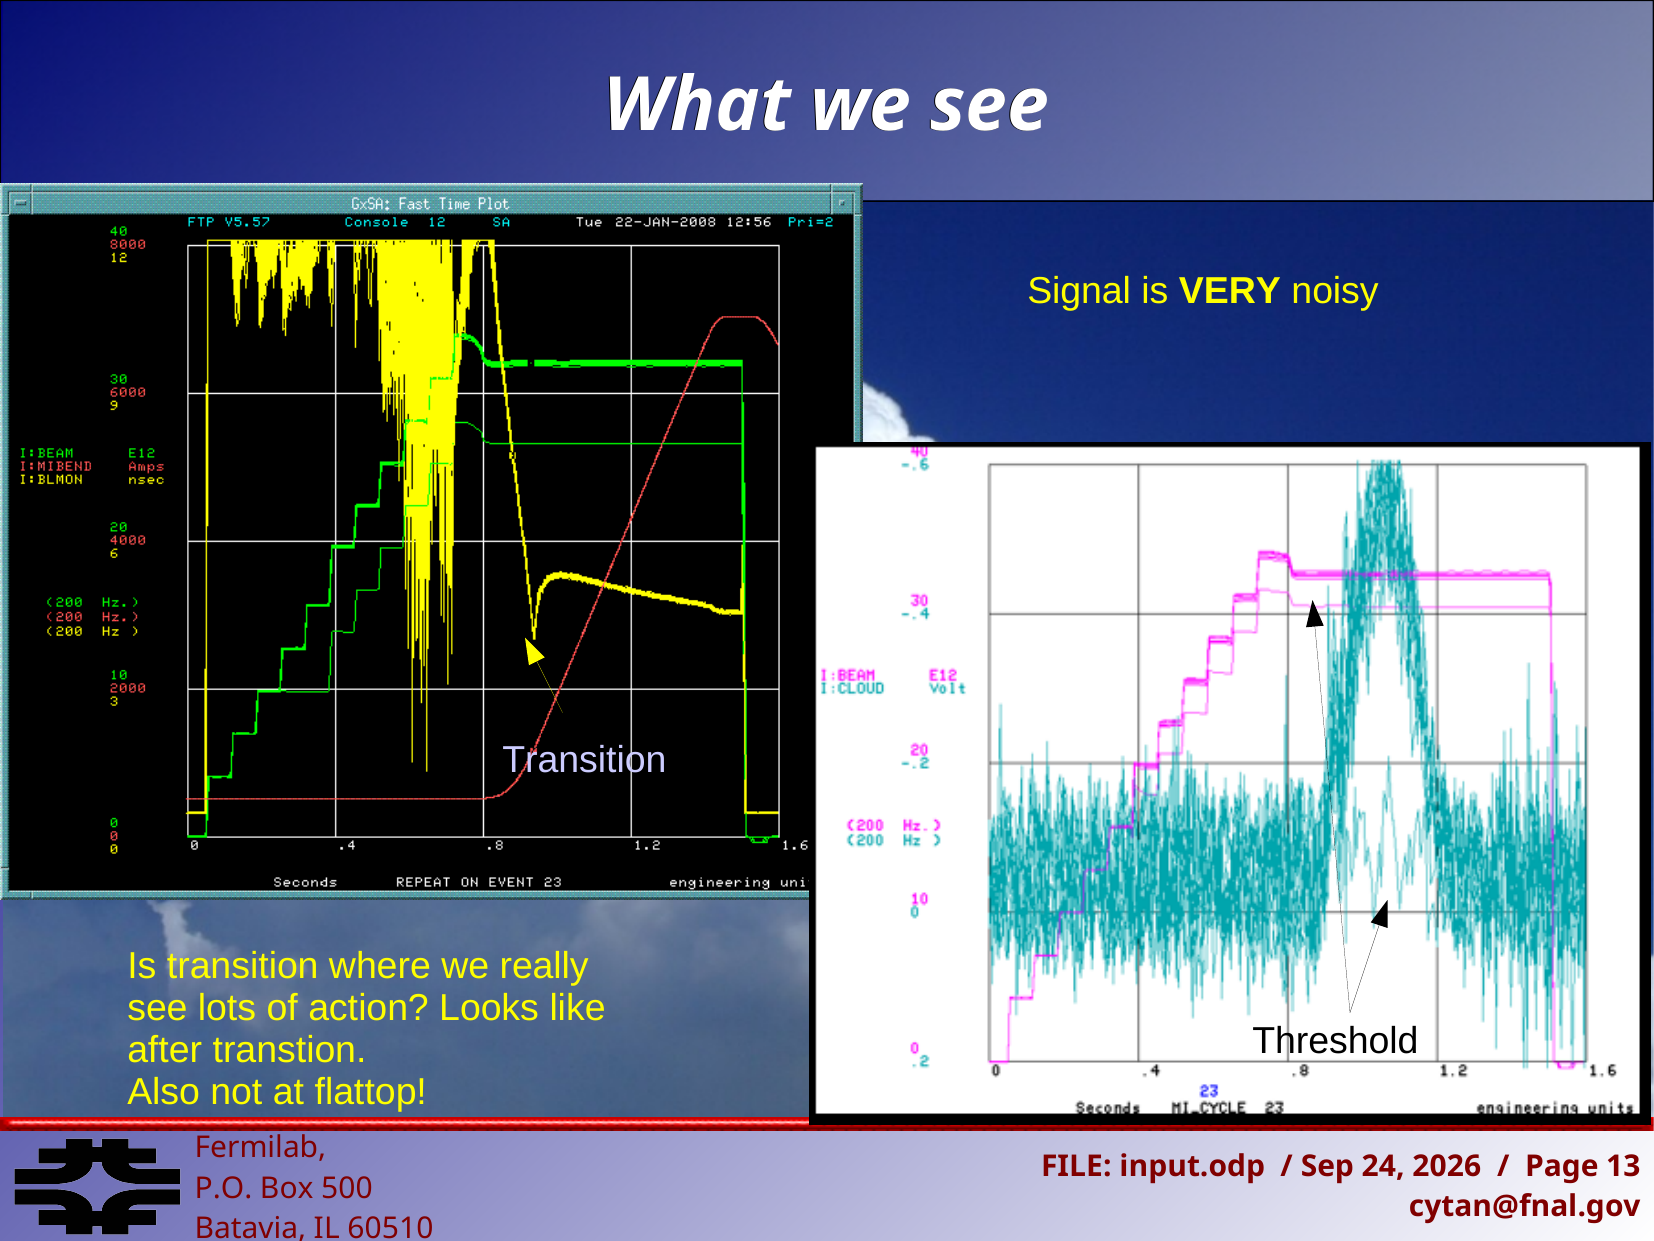

# What we see
Signal is VERY noisy
Transition
Is transition where we really see lots of action? Looks like after transtion.
Also not at flattop!
Threshold